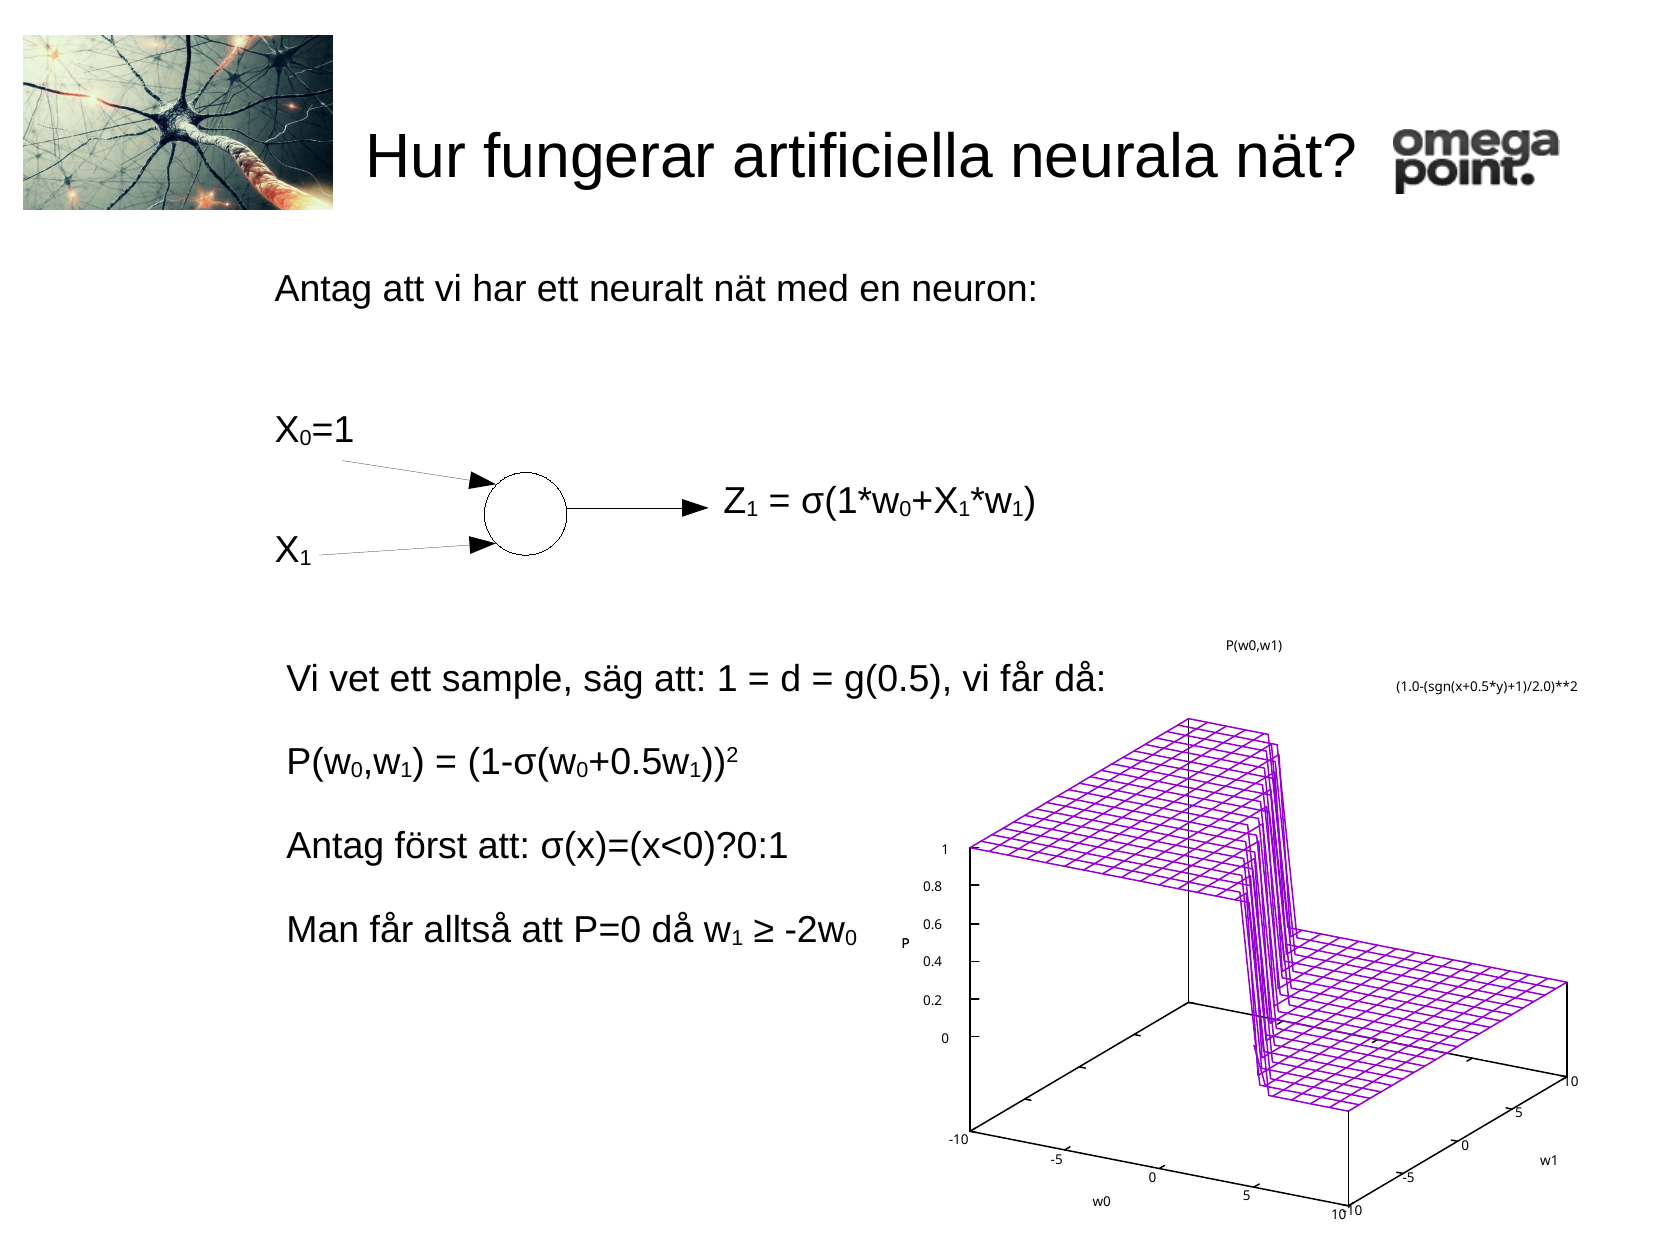

# Hur fungerar artificiella neurala nät?
Antag att vi har ett neuralt nät med en neuron:
X0=1
Z1 = σ(1*w0+X1*w1)
X1
Vi vet ett sample, säg att: 1 = d = g(0.5), vi får då:
P(w0,w1) = (1-σ(w0+0.5w1))2
Antag först att: σ(x)=(x<0)?0:1
Man får alltså att P=0 då w1 ≥ -2w0